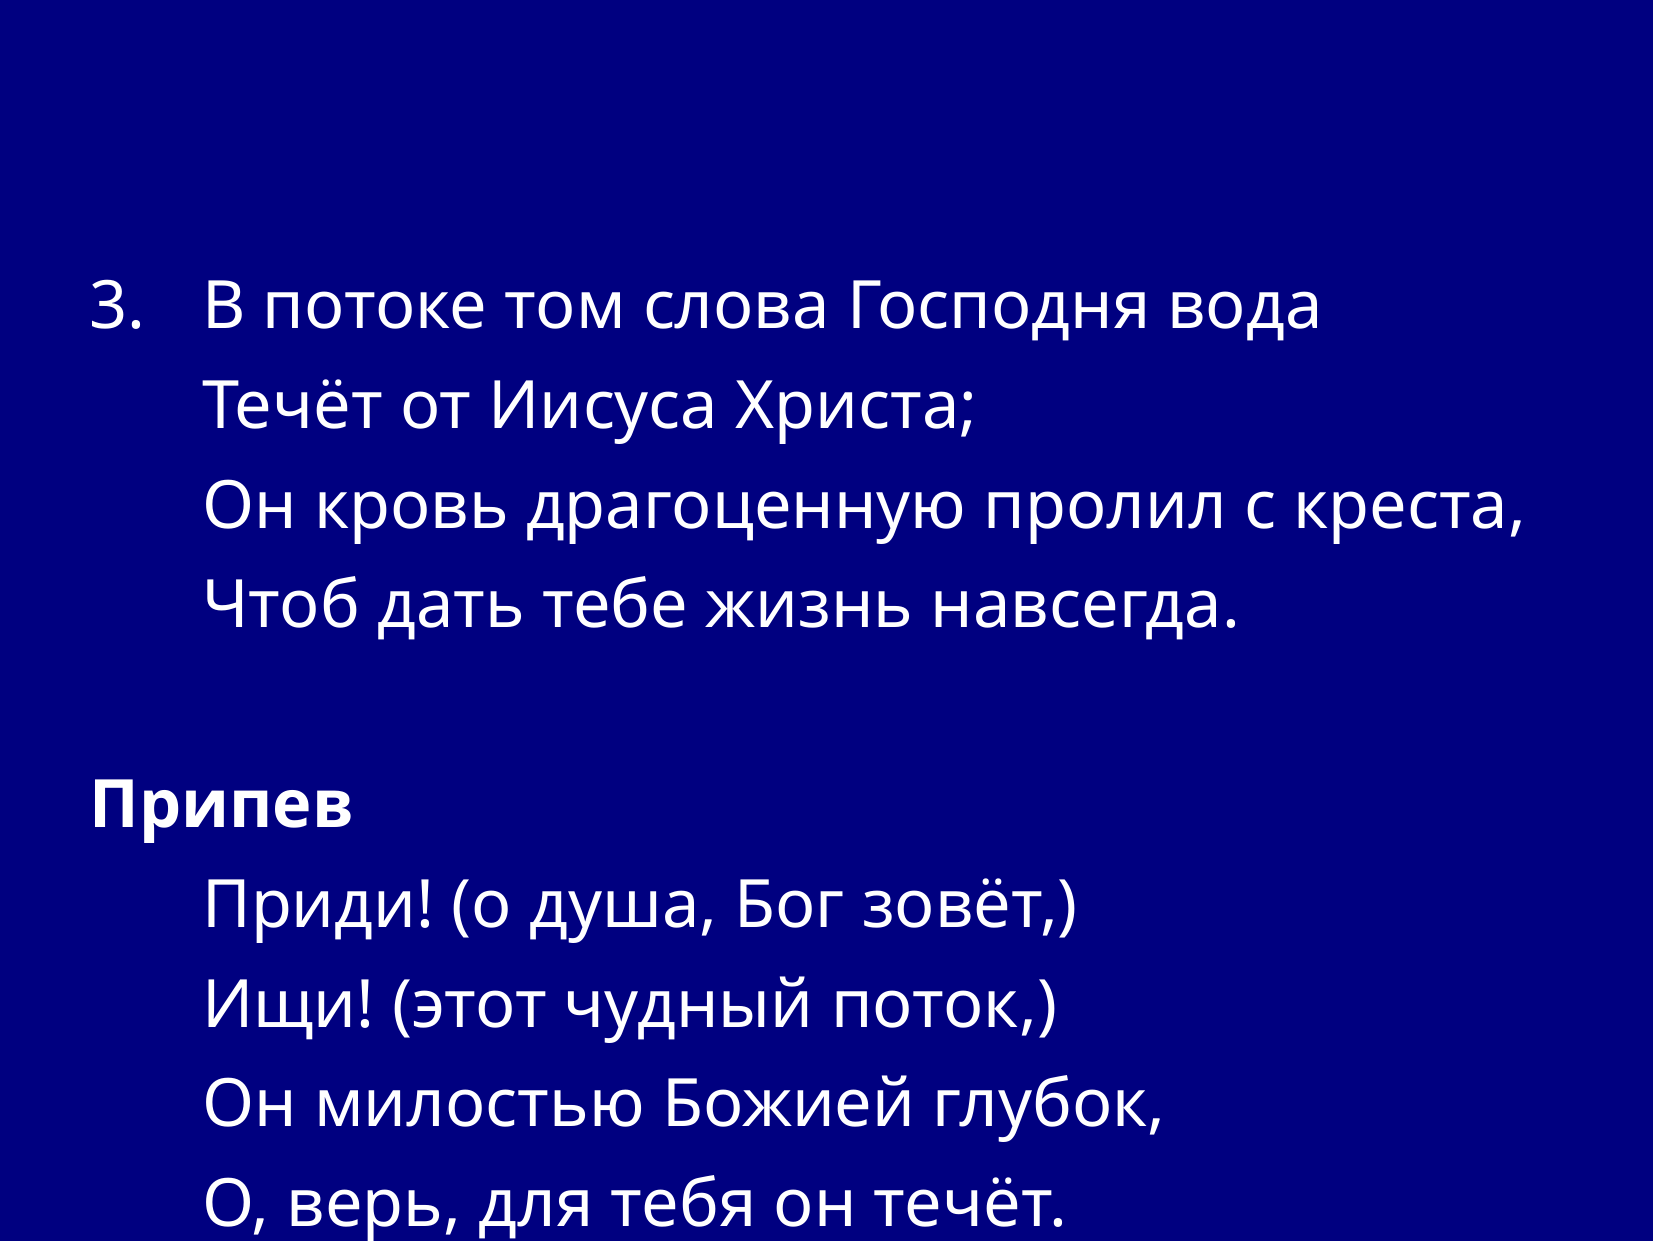

3.	В потоке том слова Господня вода
	Течёт от Иисуса Христа;
	Он кровь драгоценную пролил с креста,
	Чтоб дать тебе жизнь навсегда.
Припев
	Приди! (о душа, Бог зовёт,)
	Ищи! (этот чудный поток,)
	Он милостью Божией глубок,
	О, верь, для тебя он течёт.